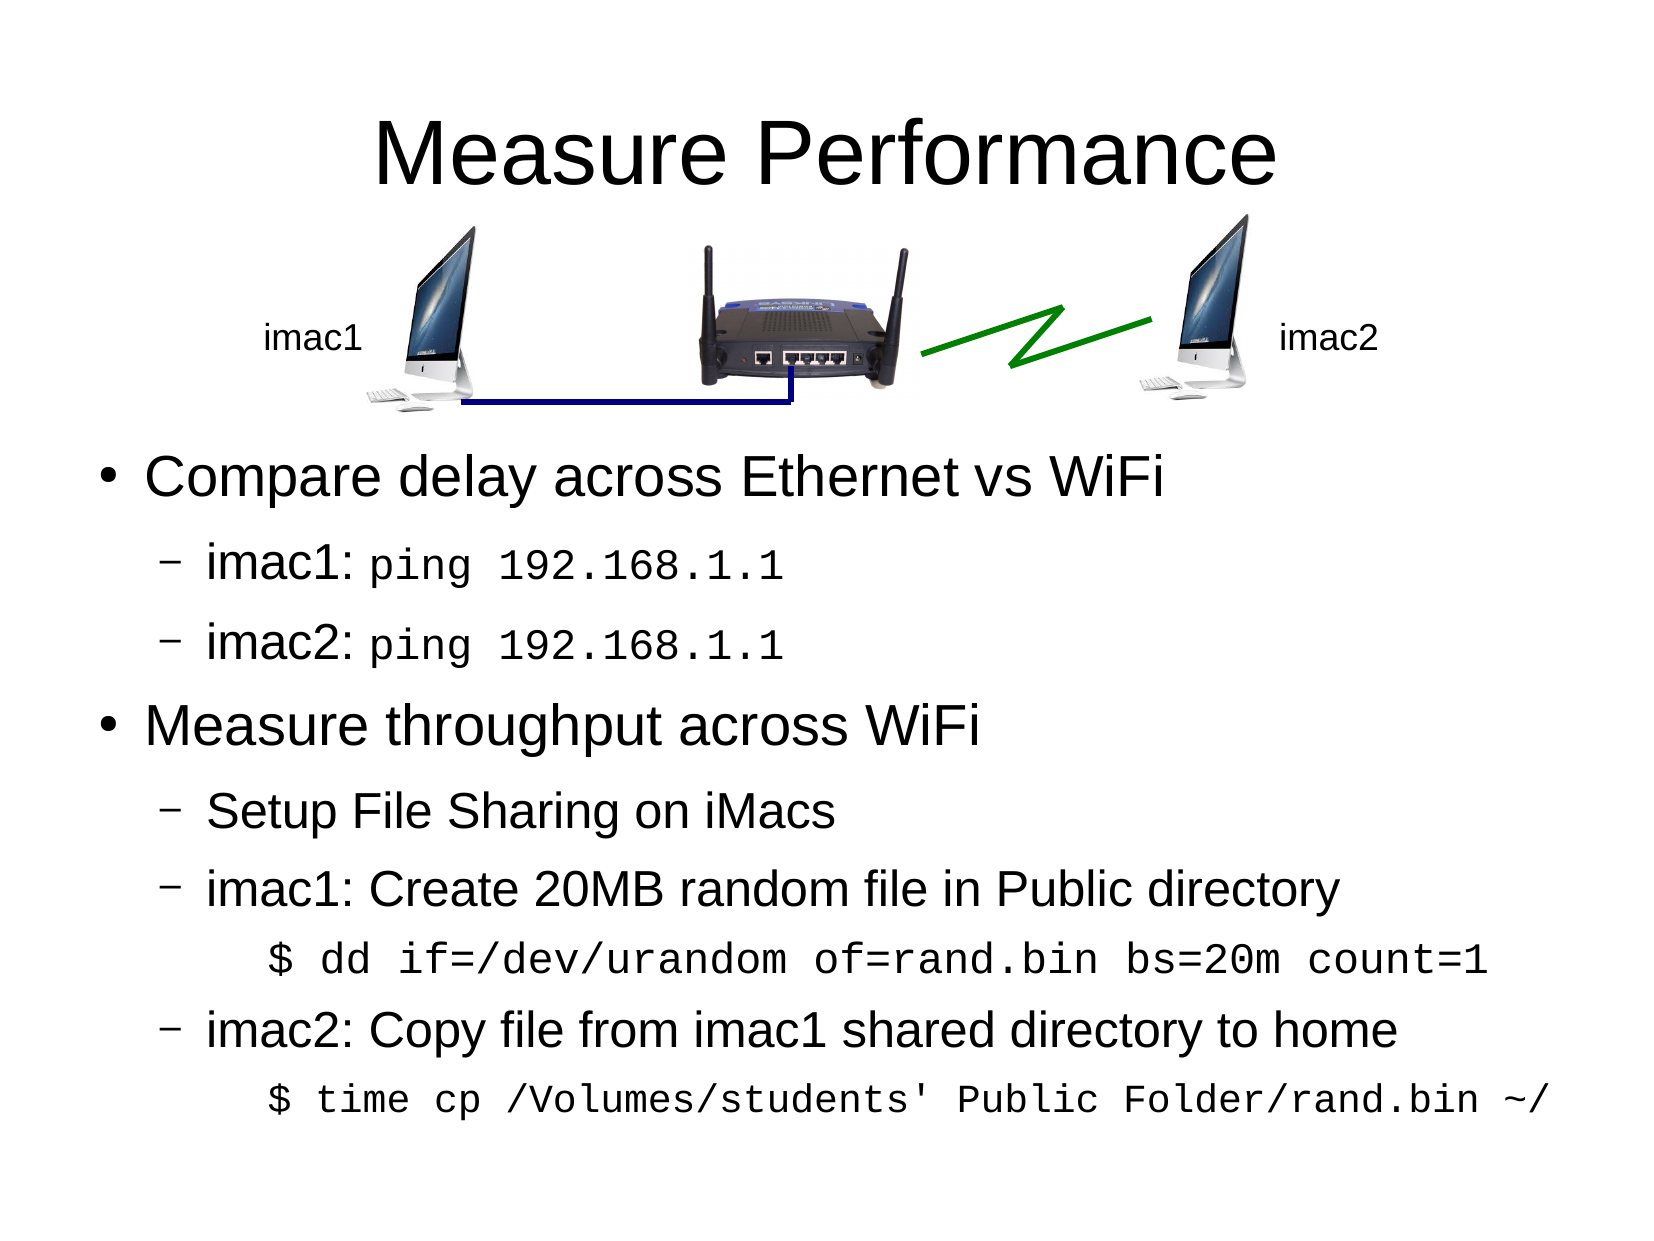

# Measure Performance
imac1
imac2
Compare delay across Ethernet vs WiFi
imac1: ping 192.168.1.1
imac2: ping 192.168.1.1
Measure throughput across WiFi
Setup File Sharing on iMacs
imac1: Create 20MB random file in Public directory
$ dd if=/dev/urandom of=rand.bin bs=20m count=1
imac2: Copy file from imac1 shared directory to home
$ time cp /Volumes/students' Public Folder/rand.bin ~/